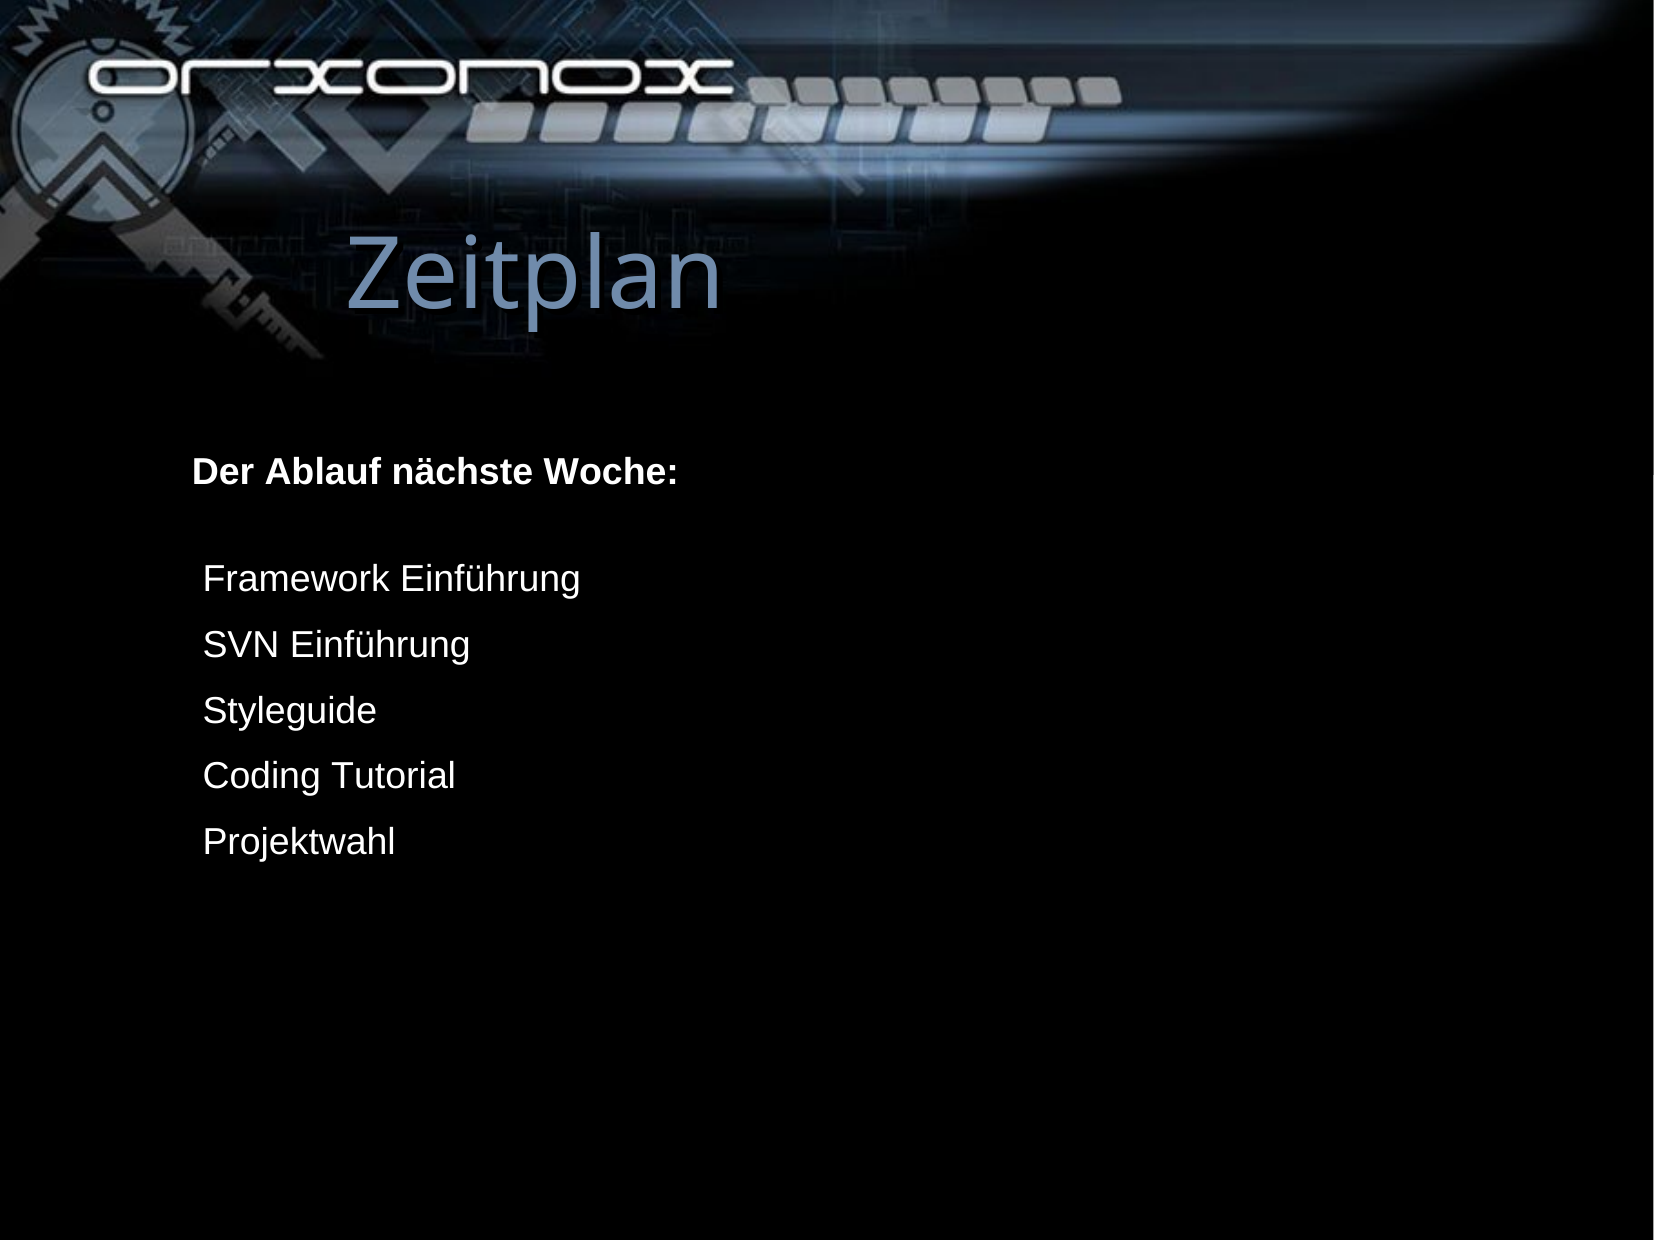

Zeitplan
Der Ablauf nächste Woche:
 Framework Einführung
 SVN Einführung
 Styleguide
 Coding Tutorial
 Projektwahl